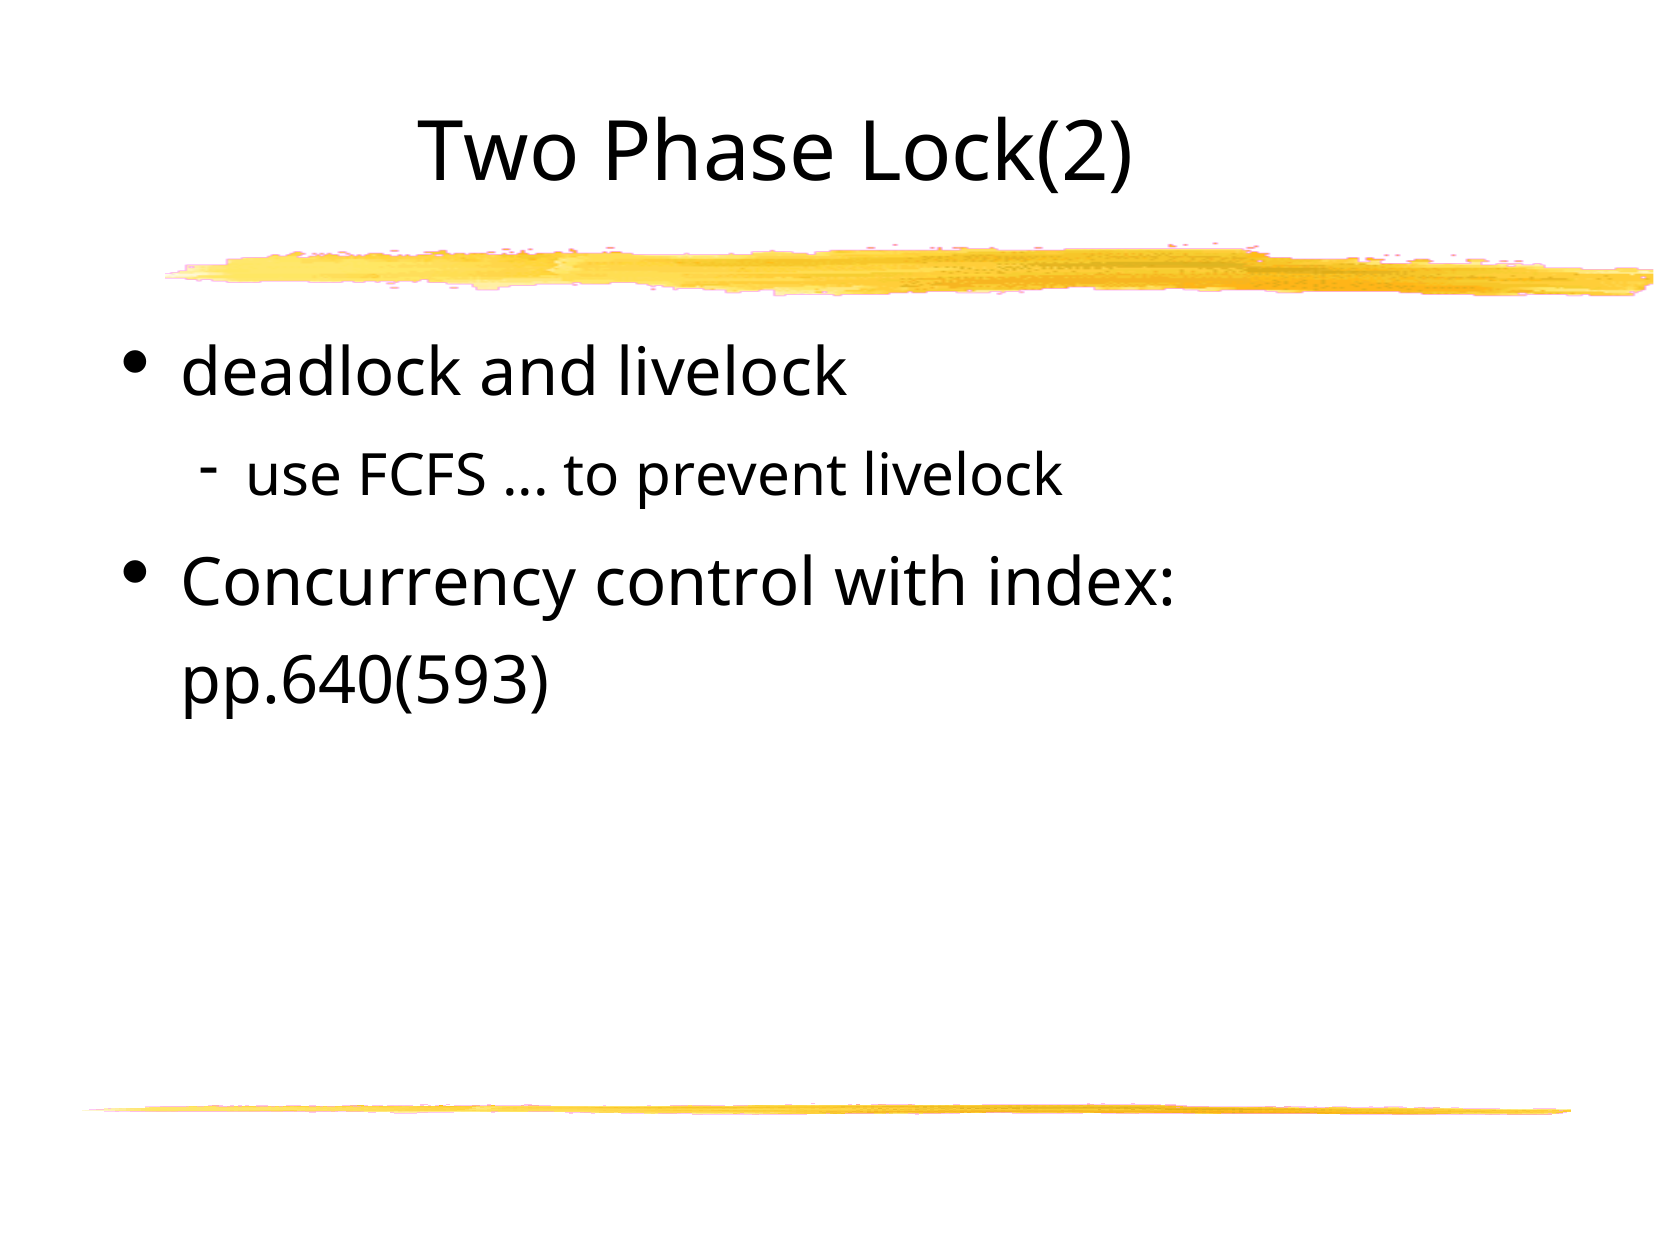

# Two Phase Lock(2)
deadlock and livelock
use FCFS ... to prevent livelock
Concurrency control with index:
pp.640(593)